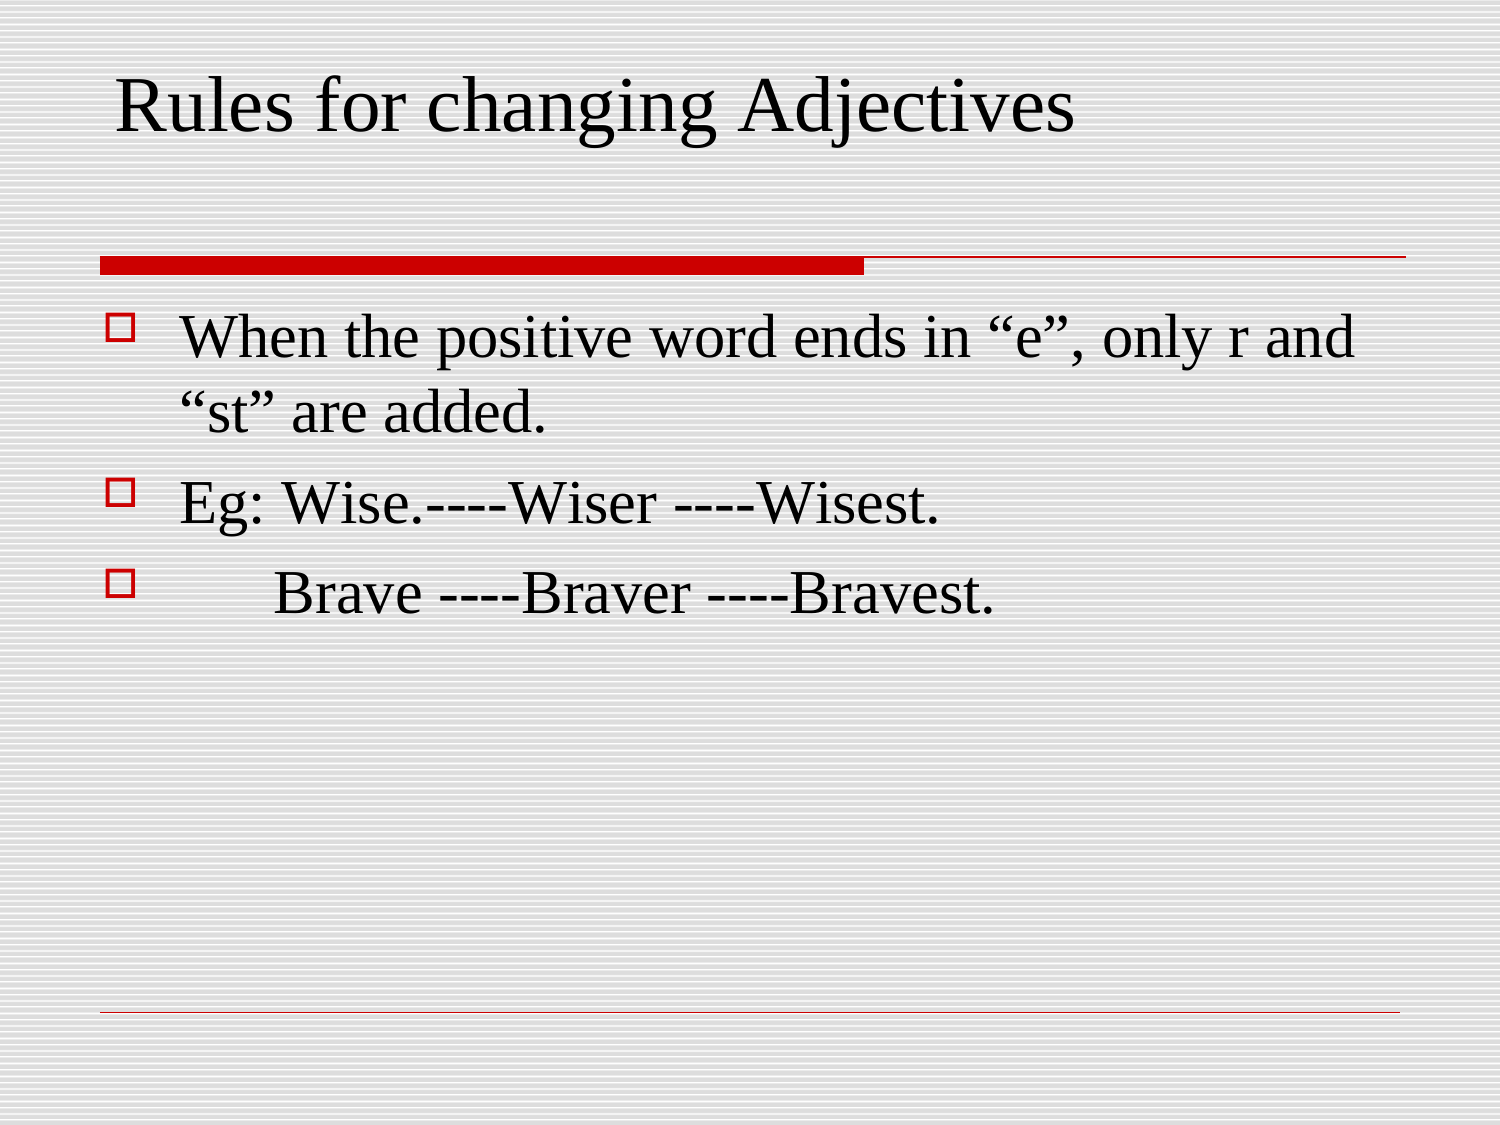

# Rules for changing Adjectives
When the positive word ends in “e”, only r and “st” are added.
Eg: Wise.----Wiser ----Wisest.
 Brave ----Braver ----Bravest.